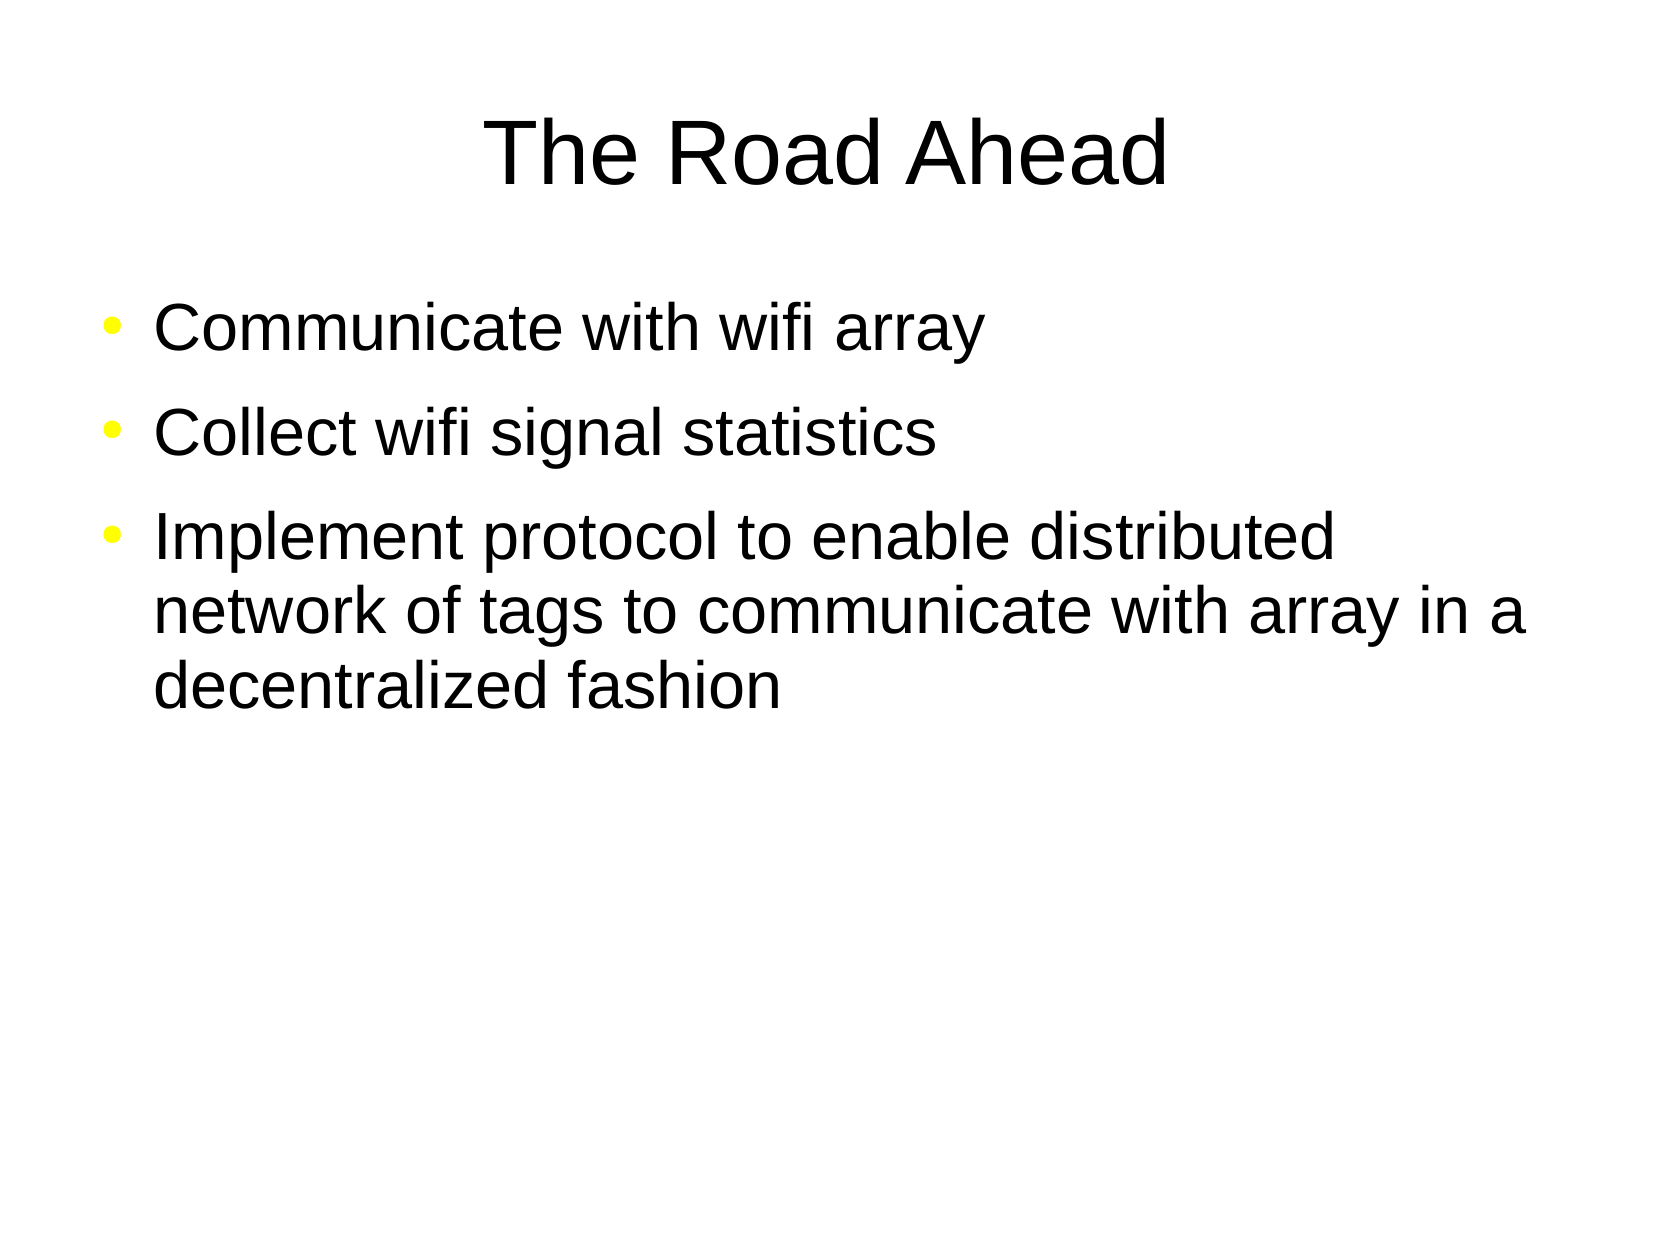

# The Road Ahead
Communicate with wifi array
Collect wifi signal statistics
Implement protocol to enable distributed network of tags to communicate with array in a decentralized fashion